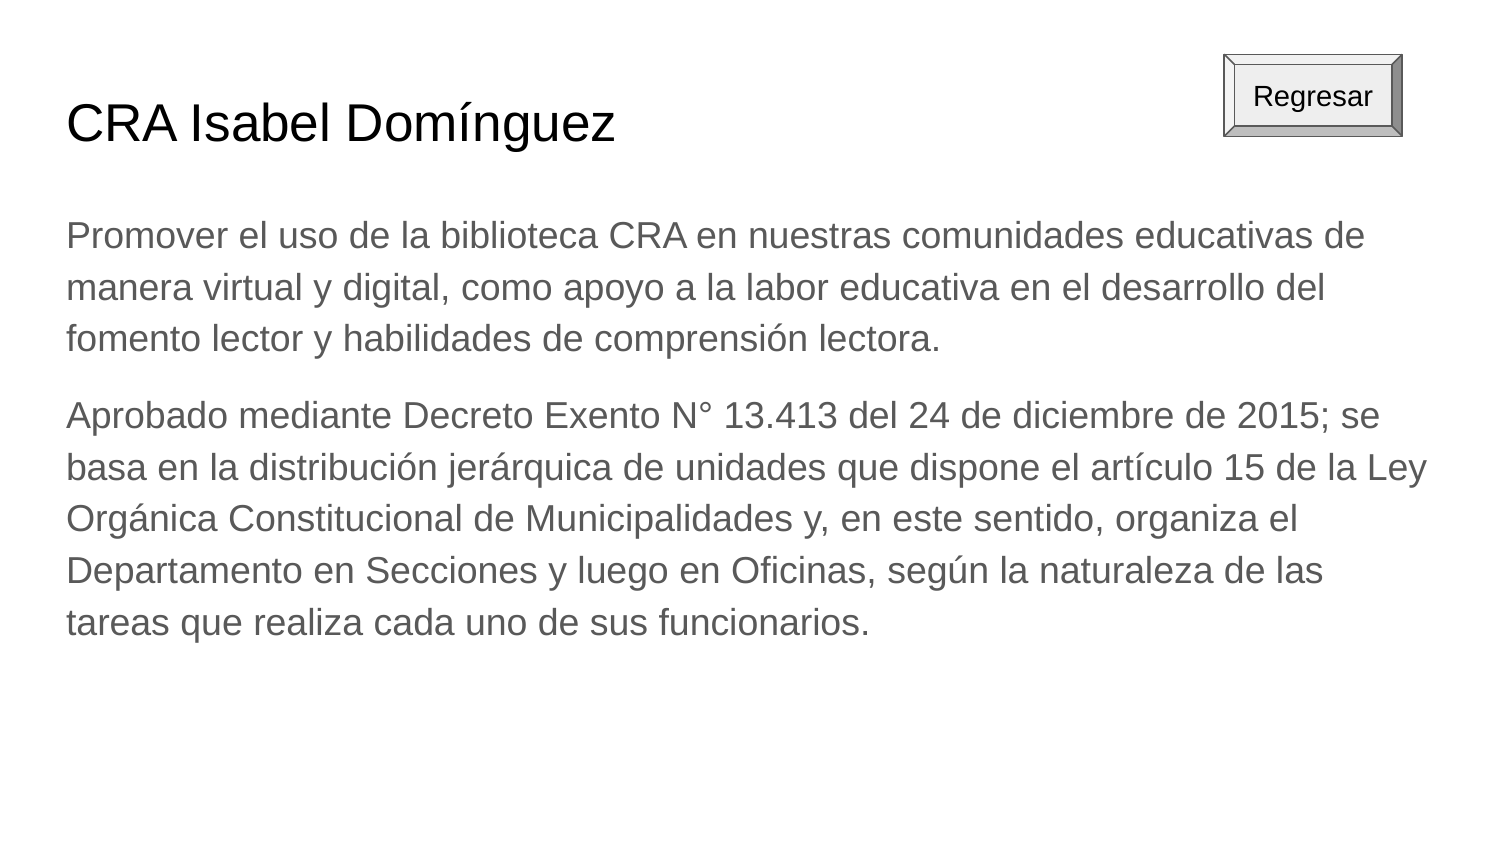

Regresar
# CRA Isabel Domínguez
Promover el uso de la biblioteca CRA en nuestras comunidades educativas de manera virtual y digital, como apoyo a la labor educativa en el desarrollo del fomento lector y habilidades de comprensión lectora.
Aprobado mediante Decreto Exento N° 13.413 del 24 de diciembre de 2015; se basa en la distribución jerárquica de unidades que dispone el artículo 15 de la Ley Orgánica Constitucional de Municipalidades y, en este sentido, organiza el Departamento en Secciones y luego en Oficinas, según la naturaleza de las tareas que realiza cada uno de sus funcionarios.